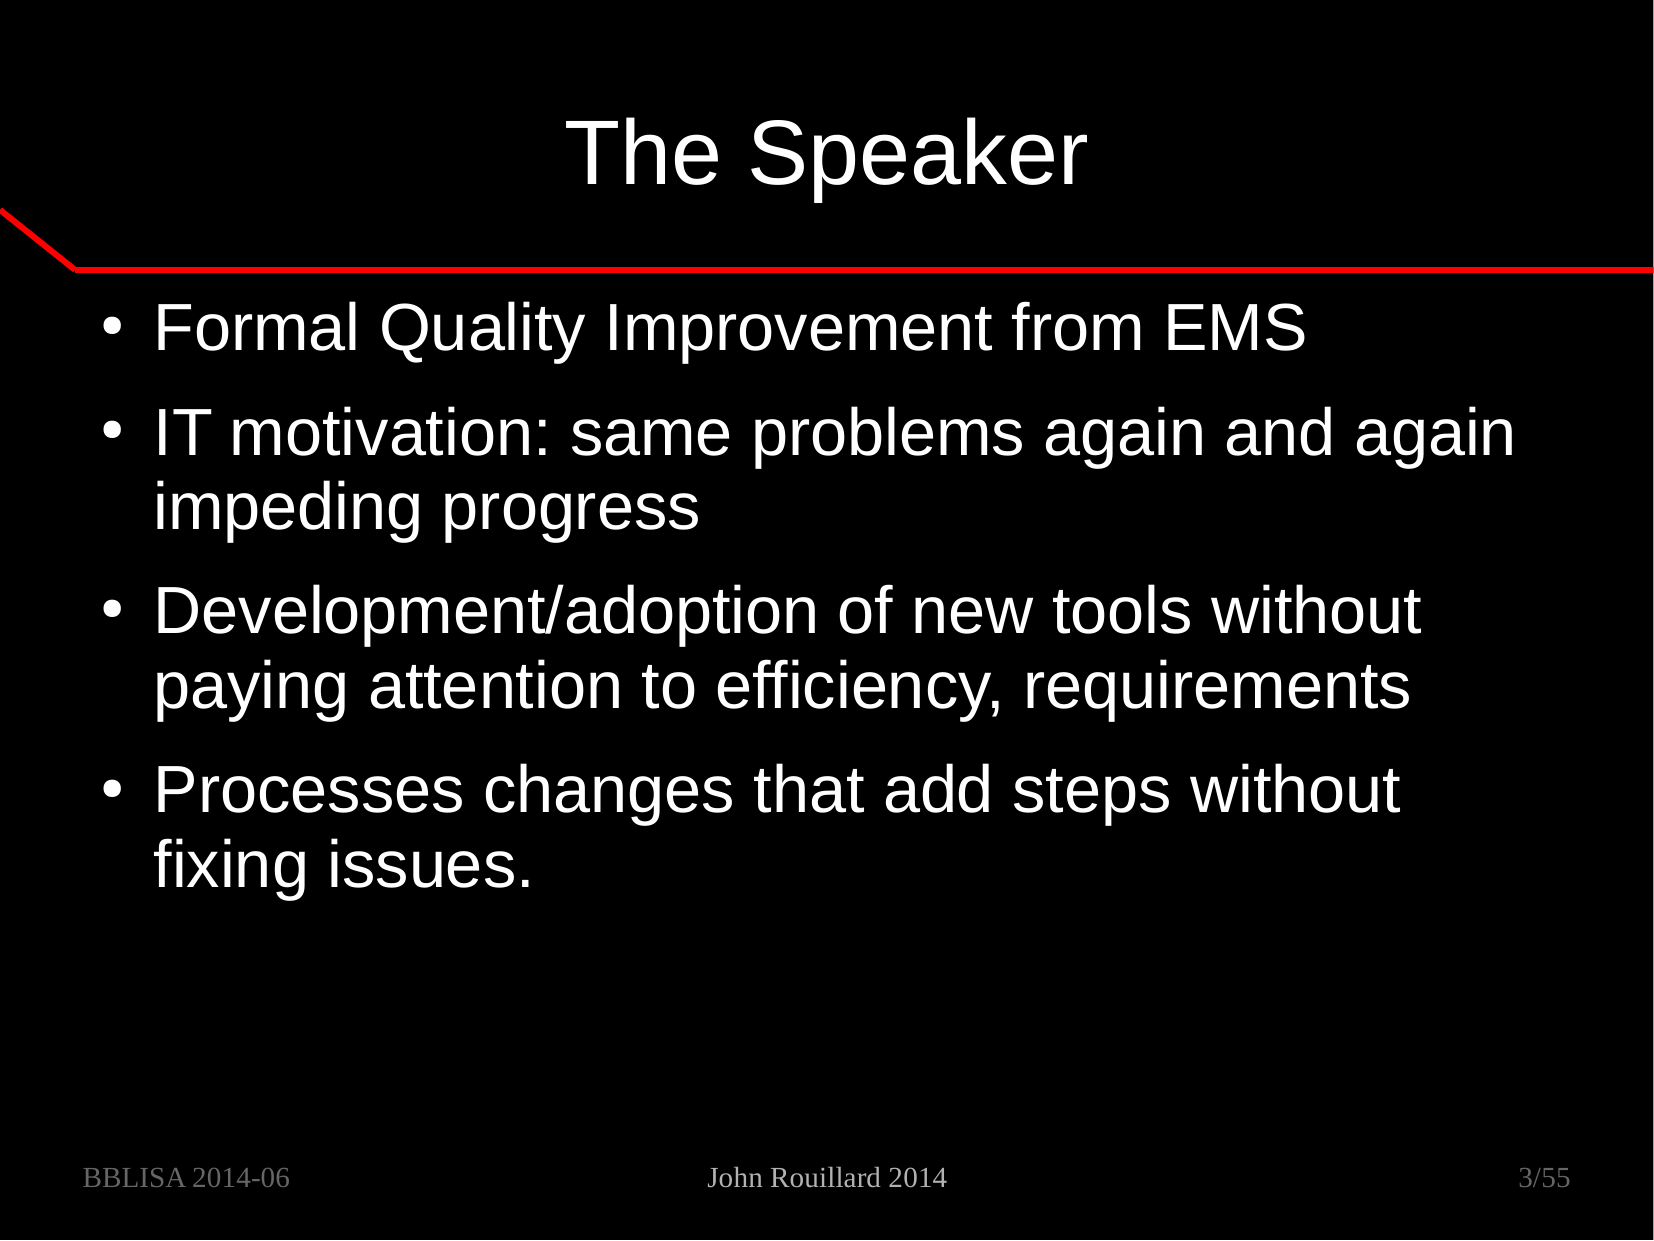

# The Speaker
Formal Quality Improvement from EMS
IT motivation: same problems again and again impeding progress
Development/adoption of new tools without paying attention to efficiency, requirements
Processes changes that add steps without fixing issues.
BBLISA 2014-06
John Rouillard 2014
3